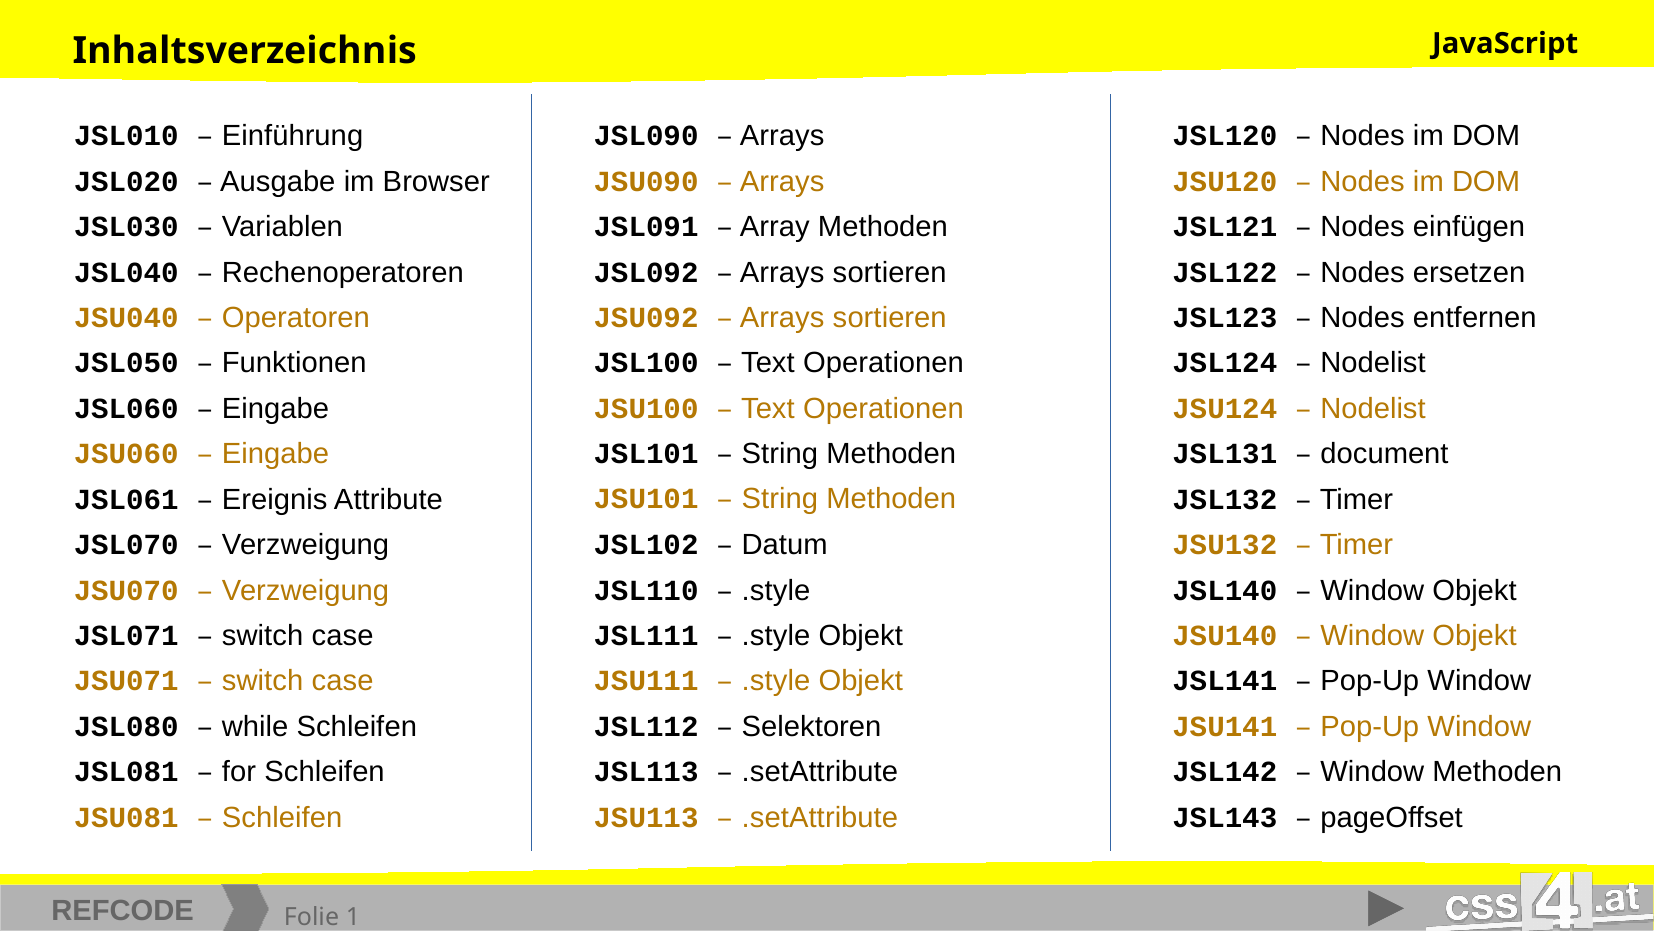

JavaScript
Inhaltsverzeichnis
JSL010 – Einführung
JSL090 – Arrays
JSL120 – Nodes im DOM
JSL020 – Ausgabe im Browser
JSU120 – Nodes im DOM
JSU090 – Arrays
JSL030 – Variablen
JSL091 – Array Methoden
JSL121 – Nodes einfügen
JSL122 – Nodes ersetzen
JSL040 – Rechenoperatoren
JSL092 – Arrays sortieren
JSL123 – Nodes entfernen
JSU040 – Operatoren
JSU092 – Arrays sortieren
JSL124 – Nodelist
JSL050 – Funktionen
JSL100 – Text Operationen
JSU124 – Nodelist
JSL060 – Eingabe
JSU100 – Text Operationen
JSU060 – Eingabe
JSL131 – document
JSL101 – String Methoden
JSU101 – String Methoden
JSL132 – Timer
JSL061 – Ereignis Attribute
JSU132 – Timer
JSL070 – Verzweigung
JSL102 – Datum
JSL140 – Window Objekt
JSU070 – Verzweigung
JSL110 – .style
JSU140 – Window Objekt
JSL071 – switch case
JSL111 – .style Objekt
JSL141 – Pop-Up Window
JSU071 – switch case
JSU111 – .style Objekt
JSU141 – Pop-Up Window
JSL080 – while Schleifen
JSL112 – Selektoren
JSL081 – for Schleifen
JSL113 – .setAttribute
JSL142 – Window Methoden
JSU081 – Schleifen
JSU113 – .setAttribute
JSL143 – pageOffset
REFCODE
Folie